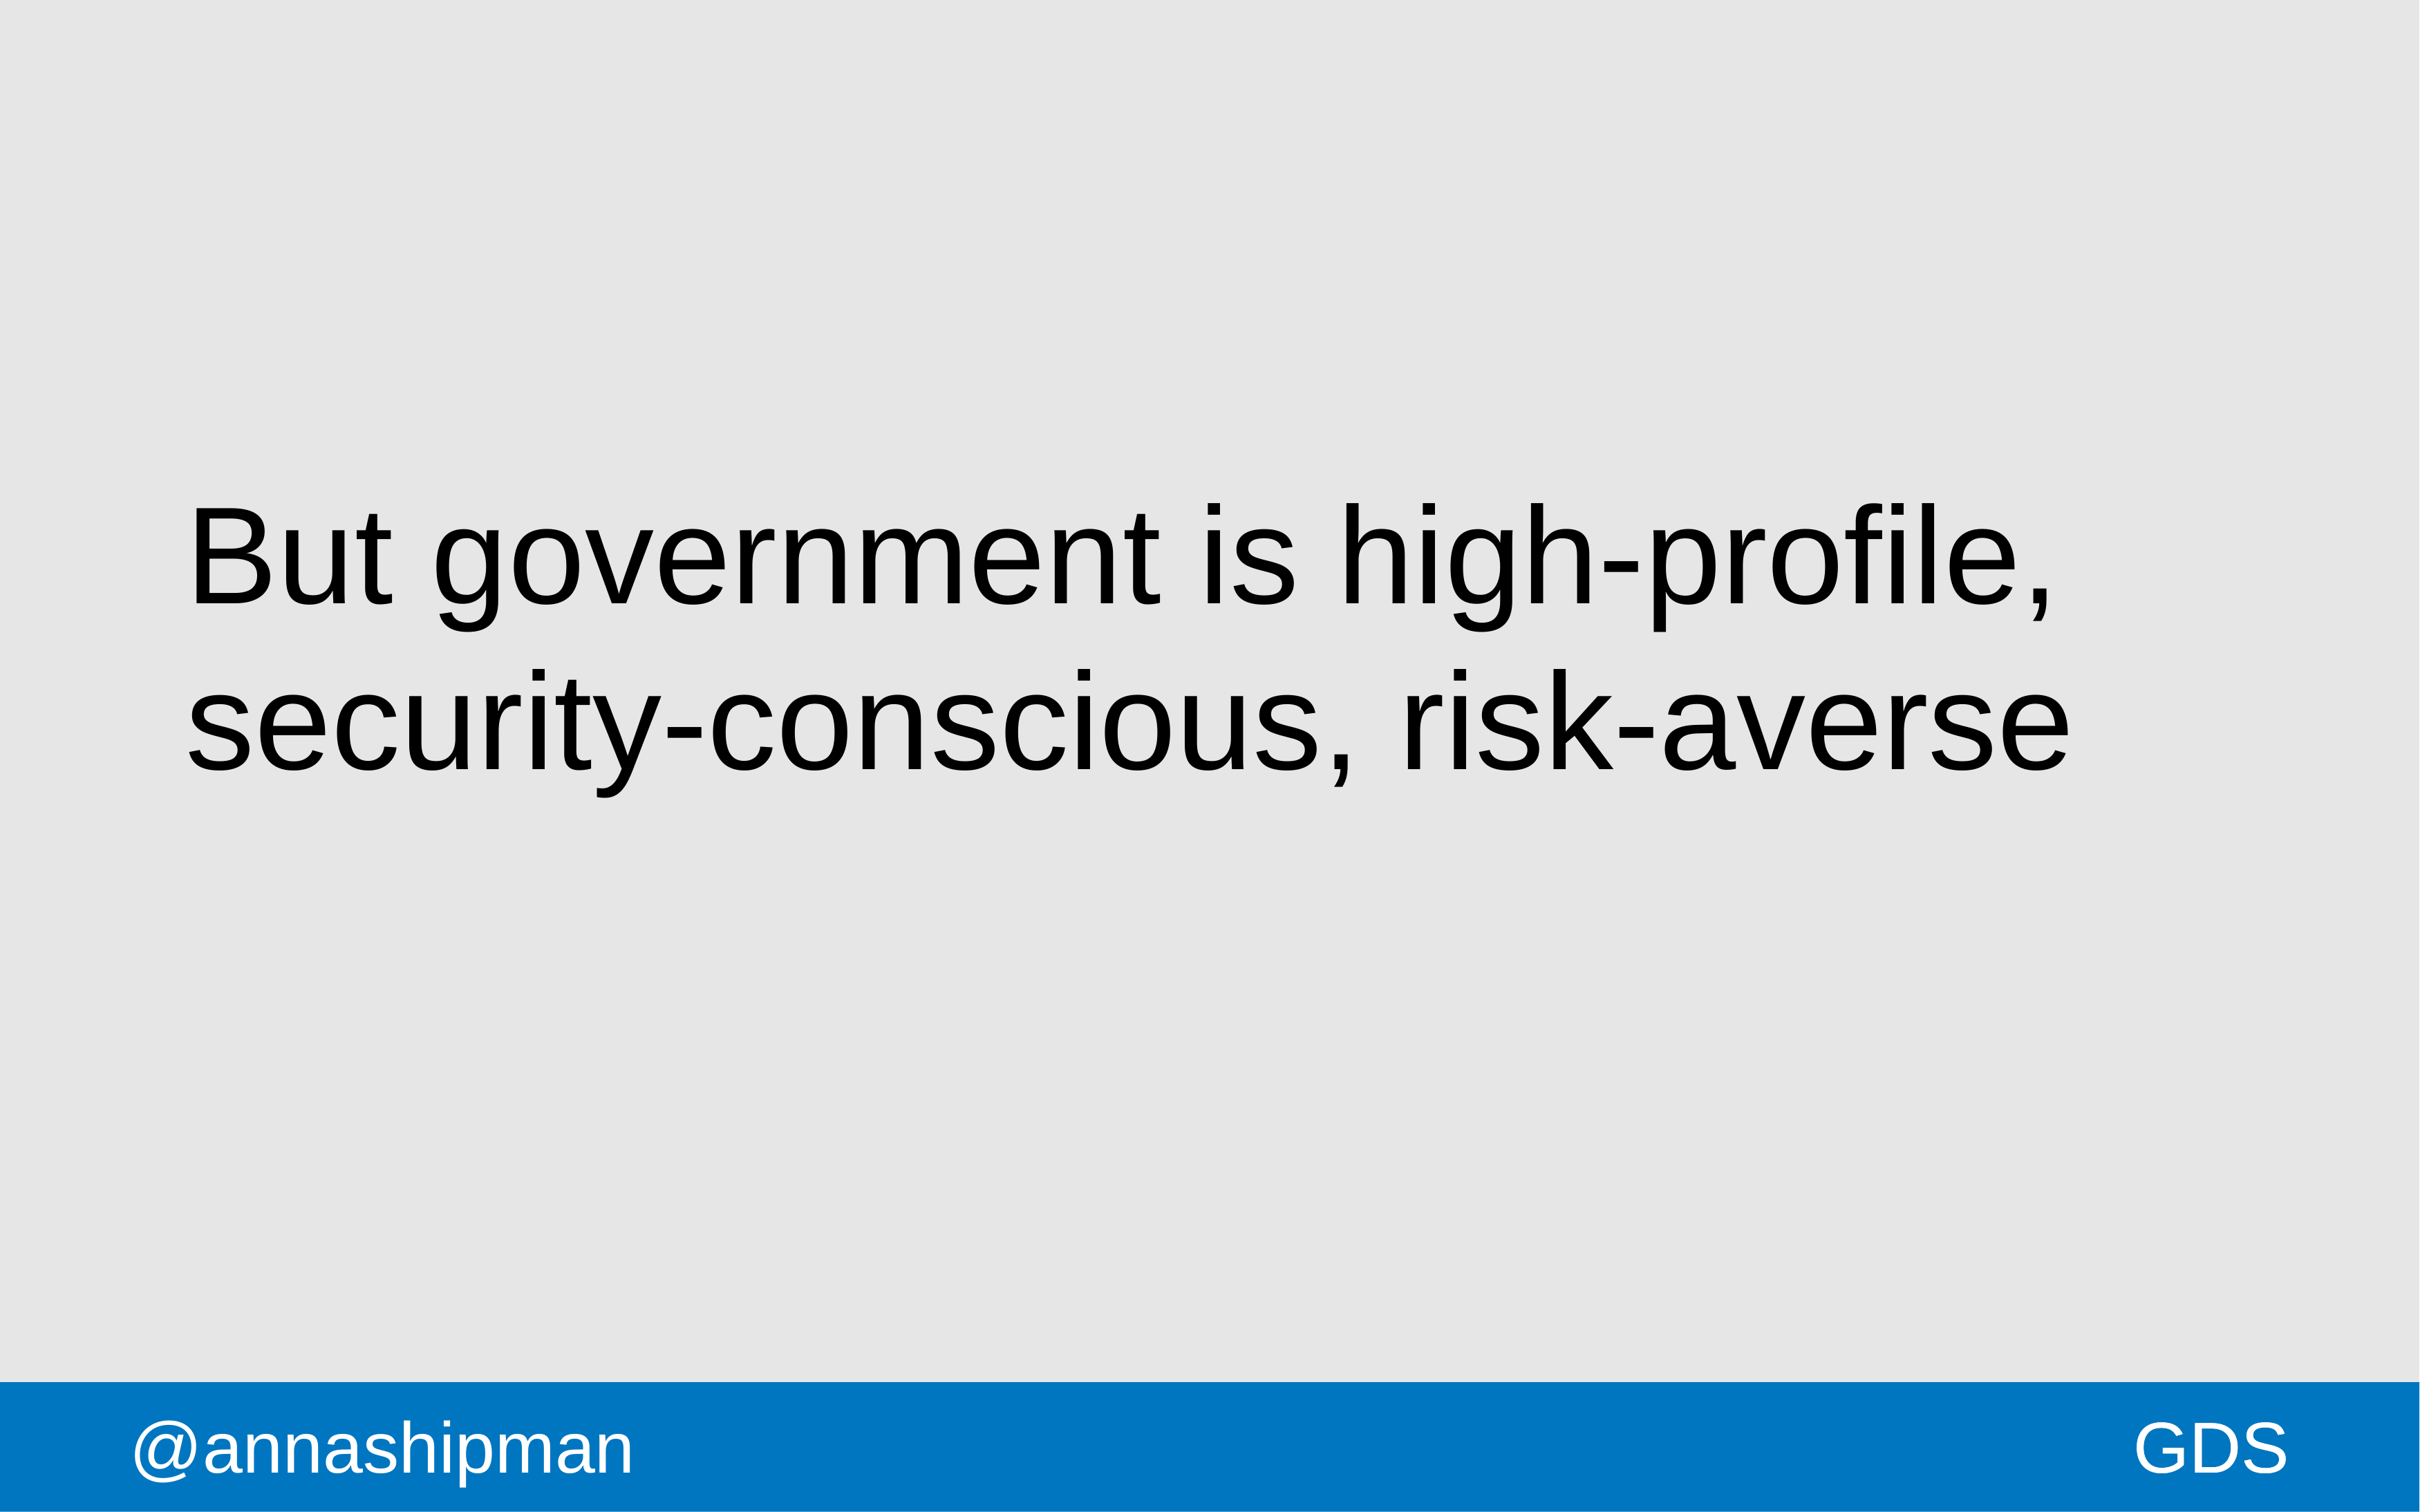

# But government is high-profile, security-conscious, risk-averse